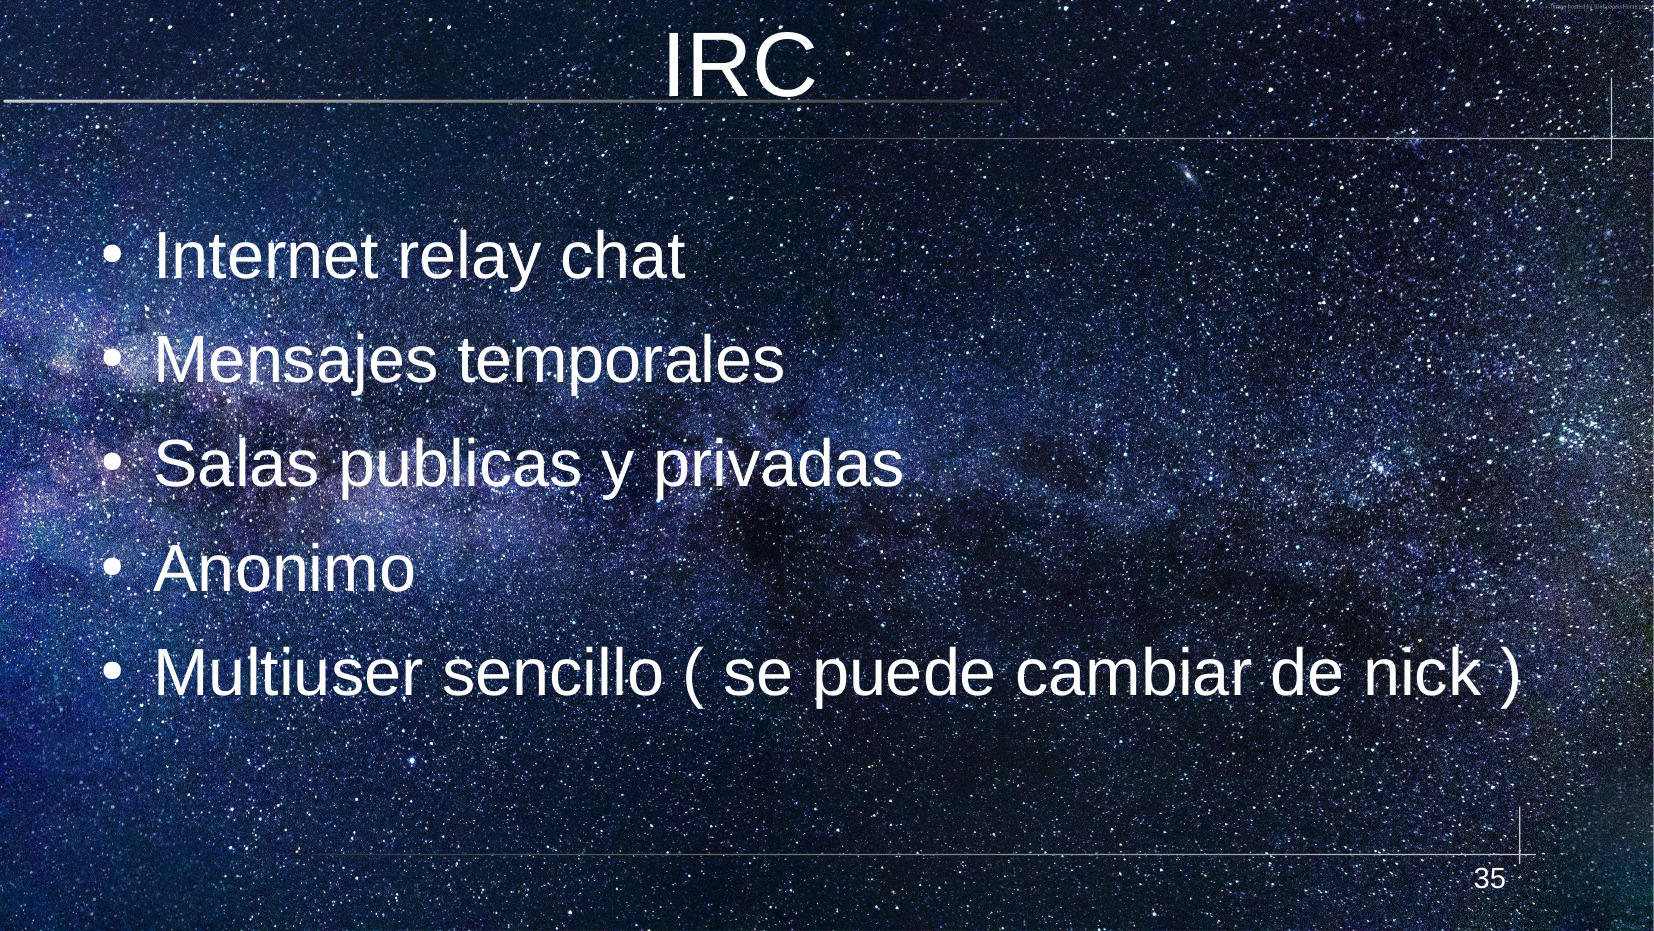

# IRC
Internet relay chat
Mensajes temporales
Salas publicas y privadas
Anonimo
Multiuser sencillo ( se puede cambiar de nick )
35